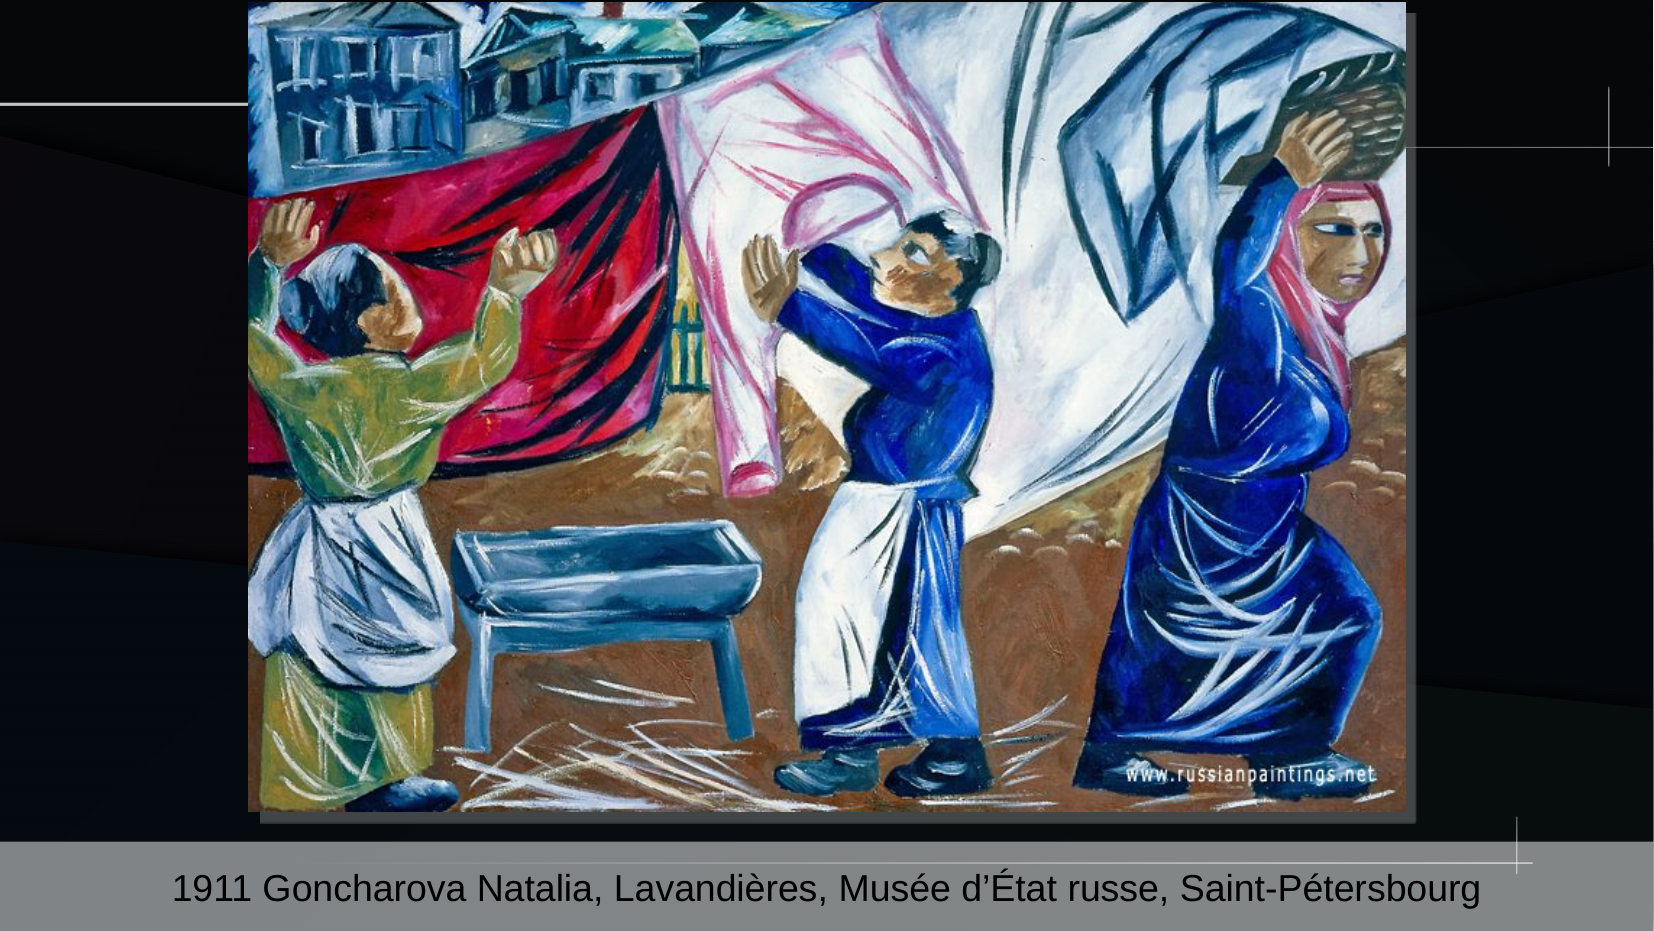

1911 Goncharova Natalia, Lavandières, Musée d’État russe, Saint-Pétersbourg